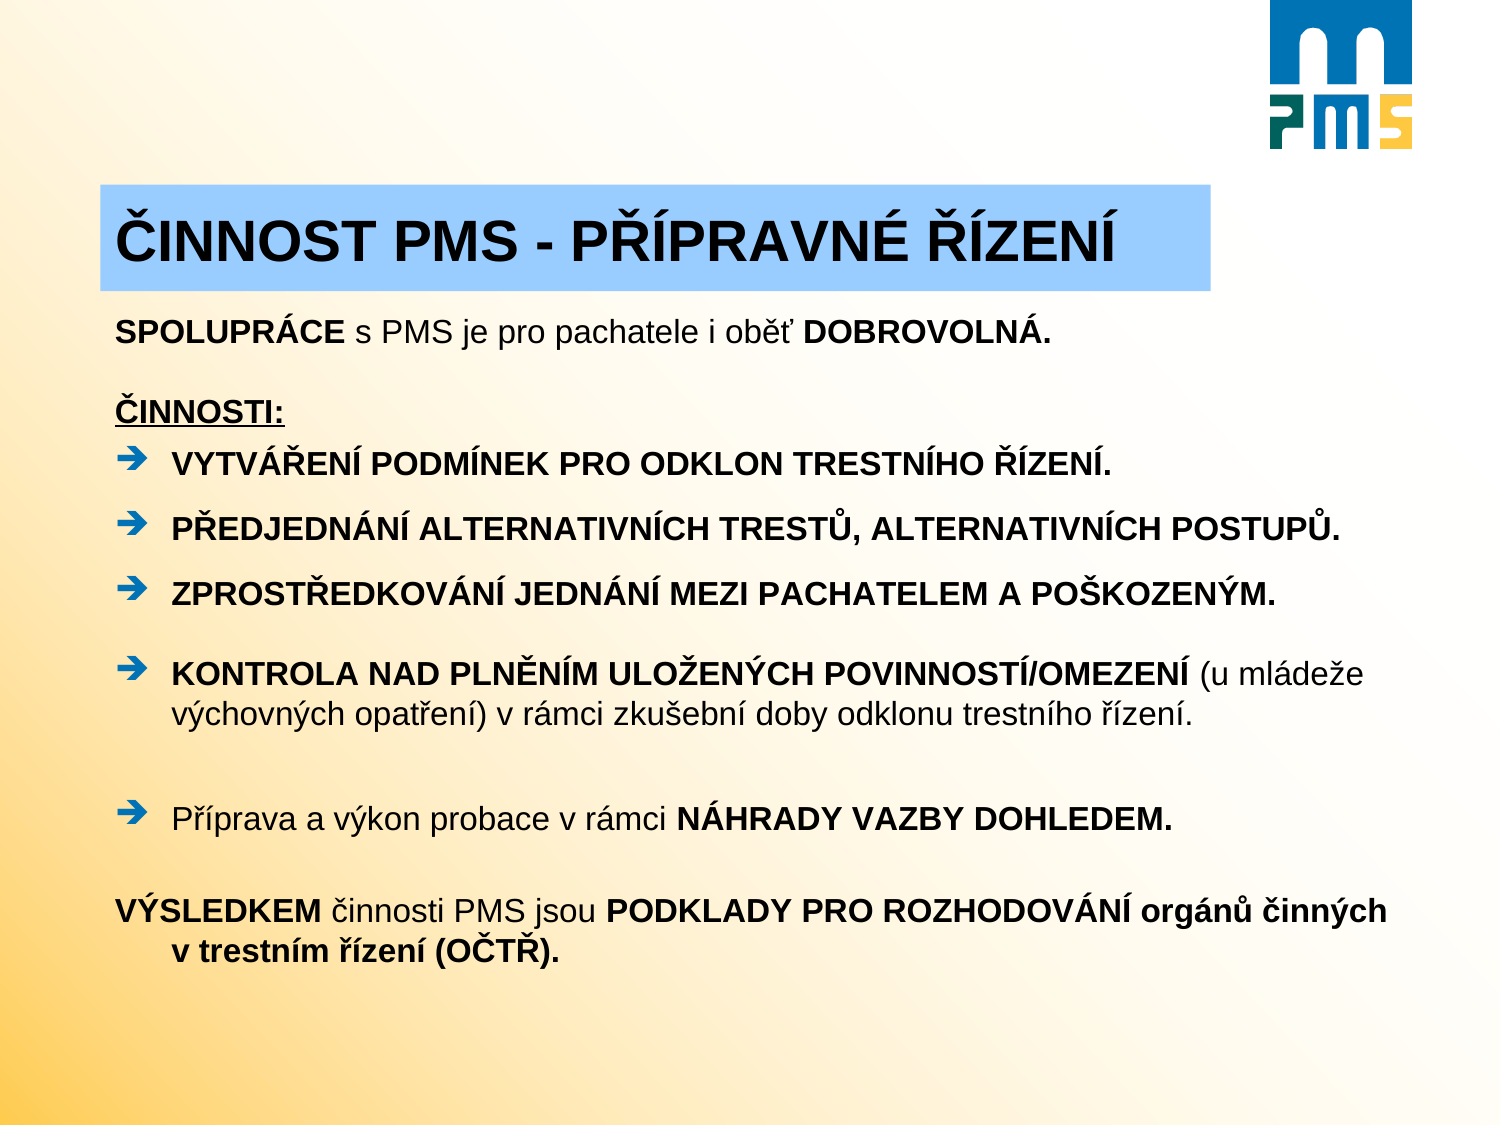

# ČINNOST PMS - PŘÍPRAVNÉ ŘÍZENÍ
SPOLUPRÁCE s PMS je pro pachatele i oběť DOBROVOLNÁ.
ČINNOSTI:
VYTVÁŘENÍ PODMÍNEK PRO ODKLON TRESTNÍHO ŘÍZENÍ.
PŘEDJEDNÁNÍ ALTERNATIVNÍCH TRESTŮ, ALTERNATIVNÍCH POSTUPŮ.
ZPROSTŘEDKOVÁNÍ JEDNÁNÍ MEZI PACHATELEM A POŠKOZENÝM.
KONTROLA NAD PLNĚNÍM ULOŽENÝCH POVINNOSTÍ/OMEZENÍ (u mládeže výchovných opatření) v rámci zkušební doby odklonu trestního řízení.
Příprava a výkon probace v rámci NÁHRADY VAZBY DOHLEDEM.
VÝSLEDKEM činnosti PMS jsou PODKLADY PRO ROZHODOVÁNÍ orgánů činných v trestním řízení (OČTŘ).